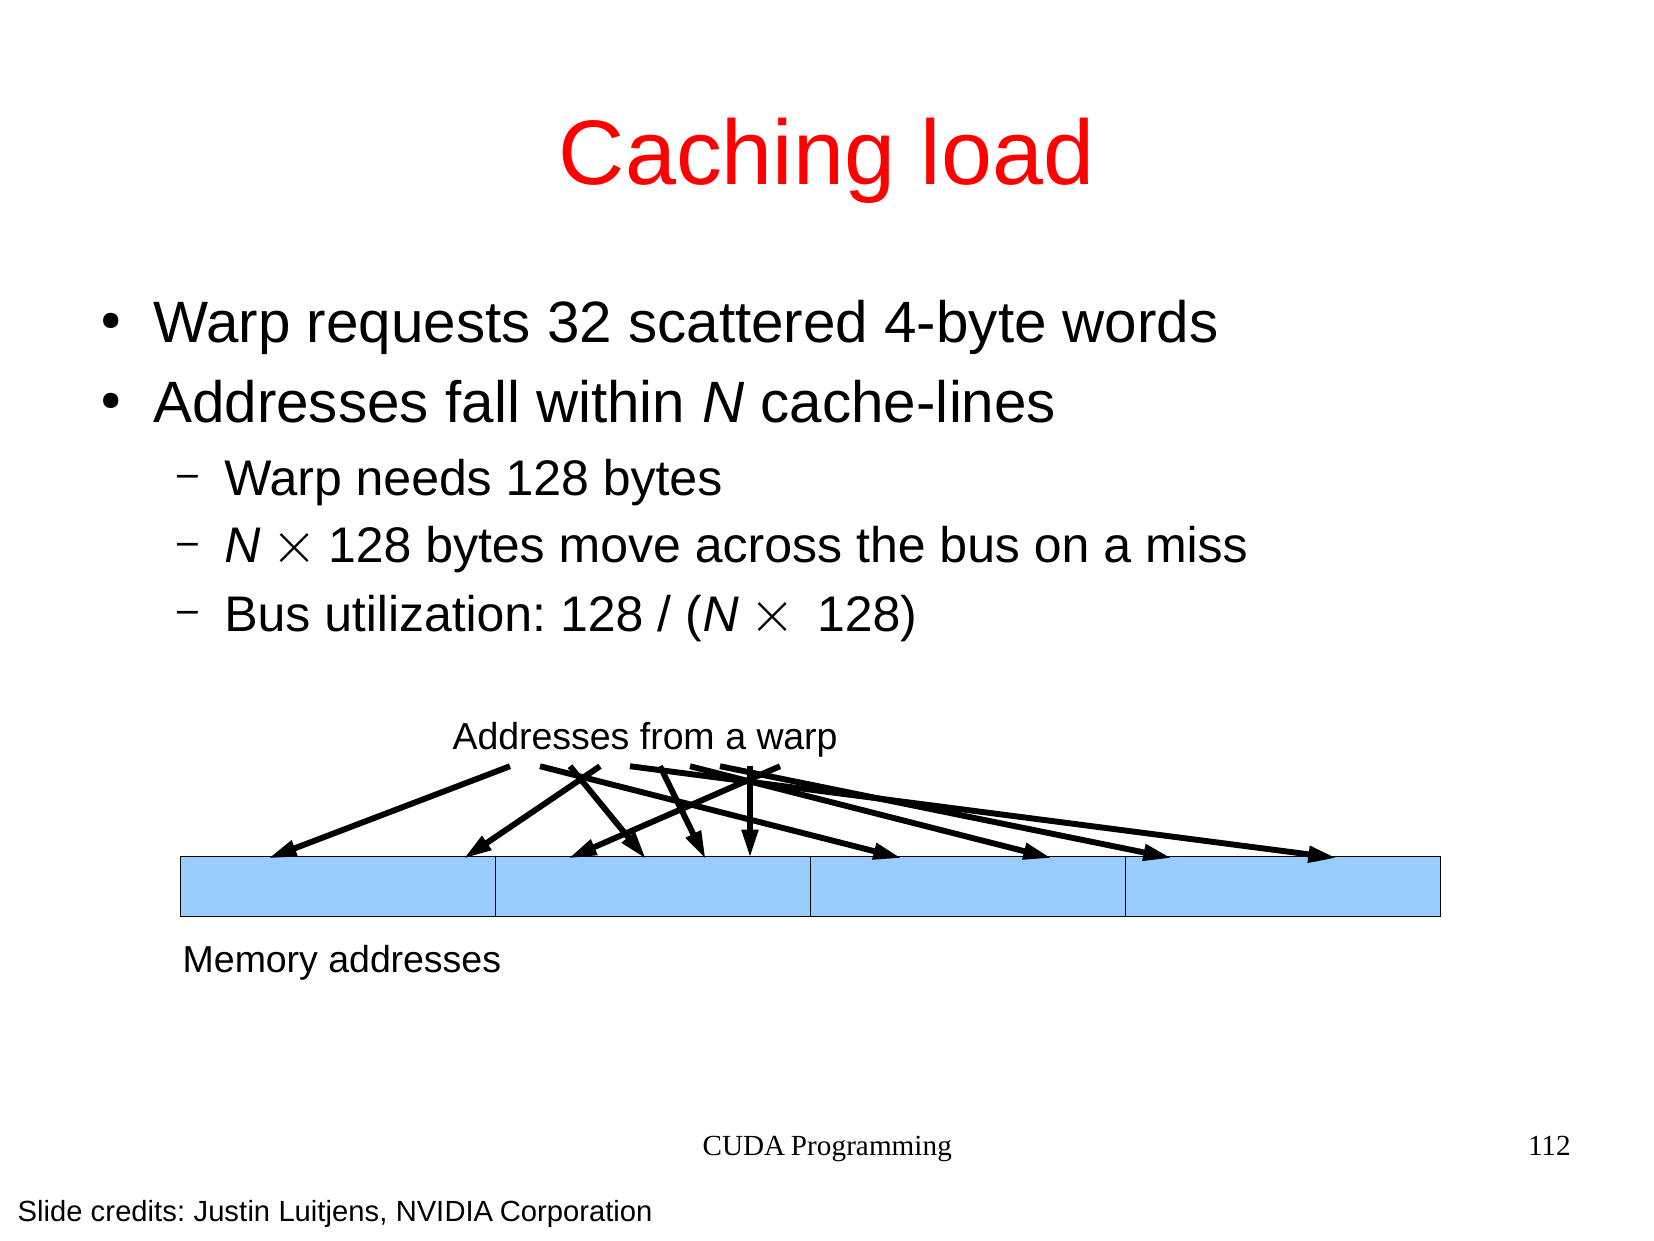

# Caching load
Warp requests 32 scattered 4-byte words
Addresses fall within N cache-lines
Warp needs 128 bytes
N ´ 128 bytes move across the bus on a miss
Bus utilization: 128 / (N ´ 128)
Addresses from a warp
Memory addresses
CUDA Programming
112
Slide credits: Justin Luitjens, NVIDIA Corporation